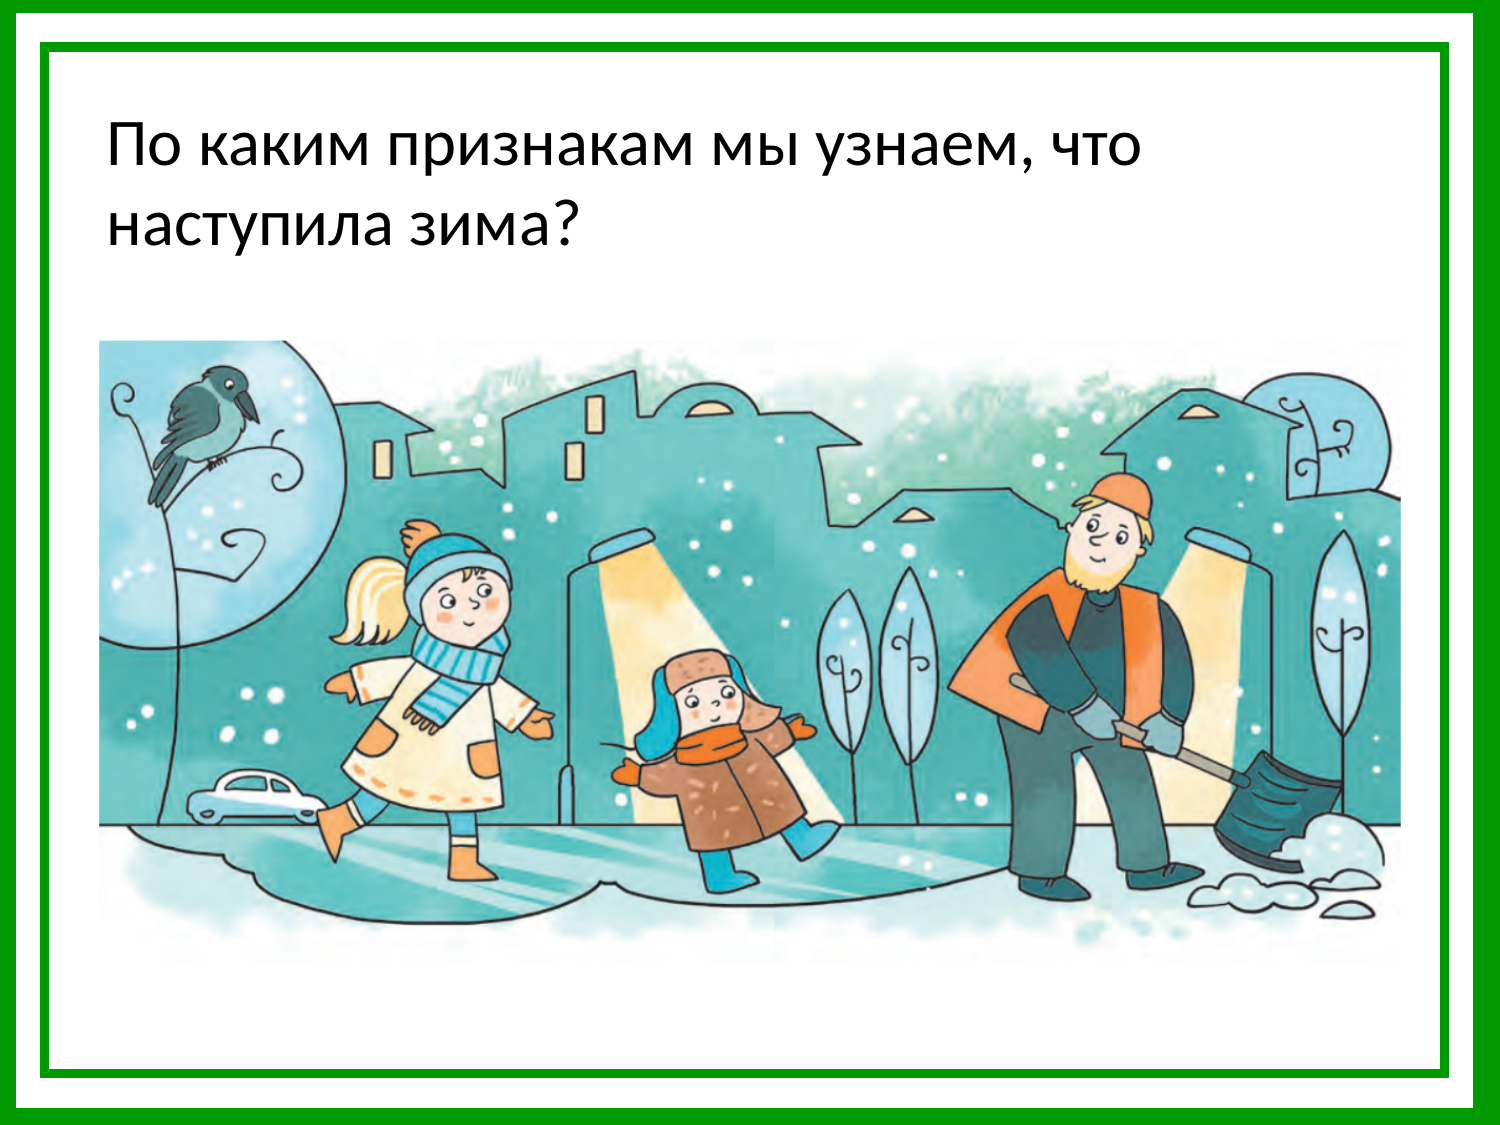

По каким признакам мы узнаем, что
наступила зима?